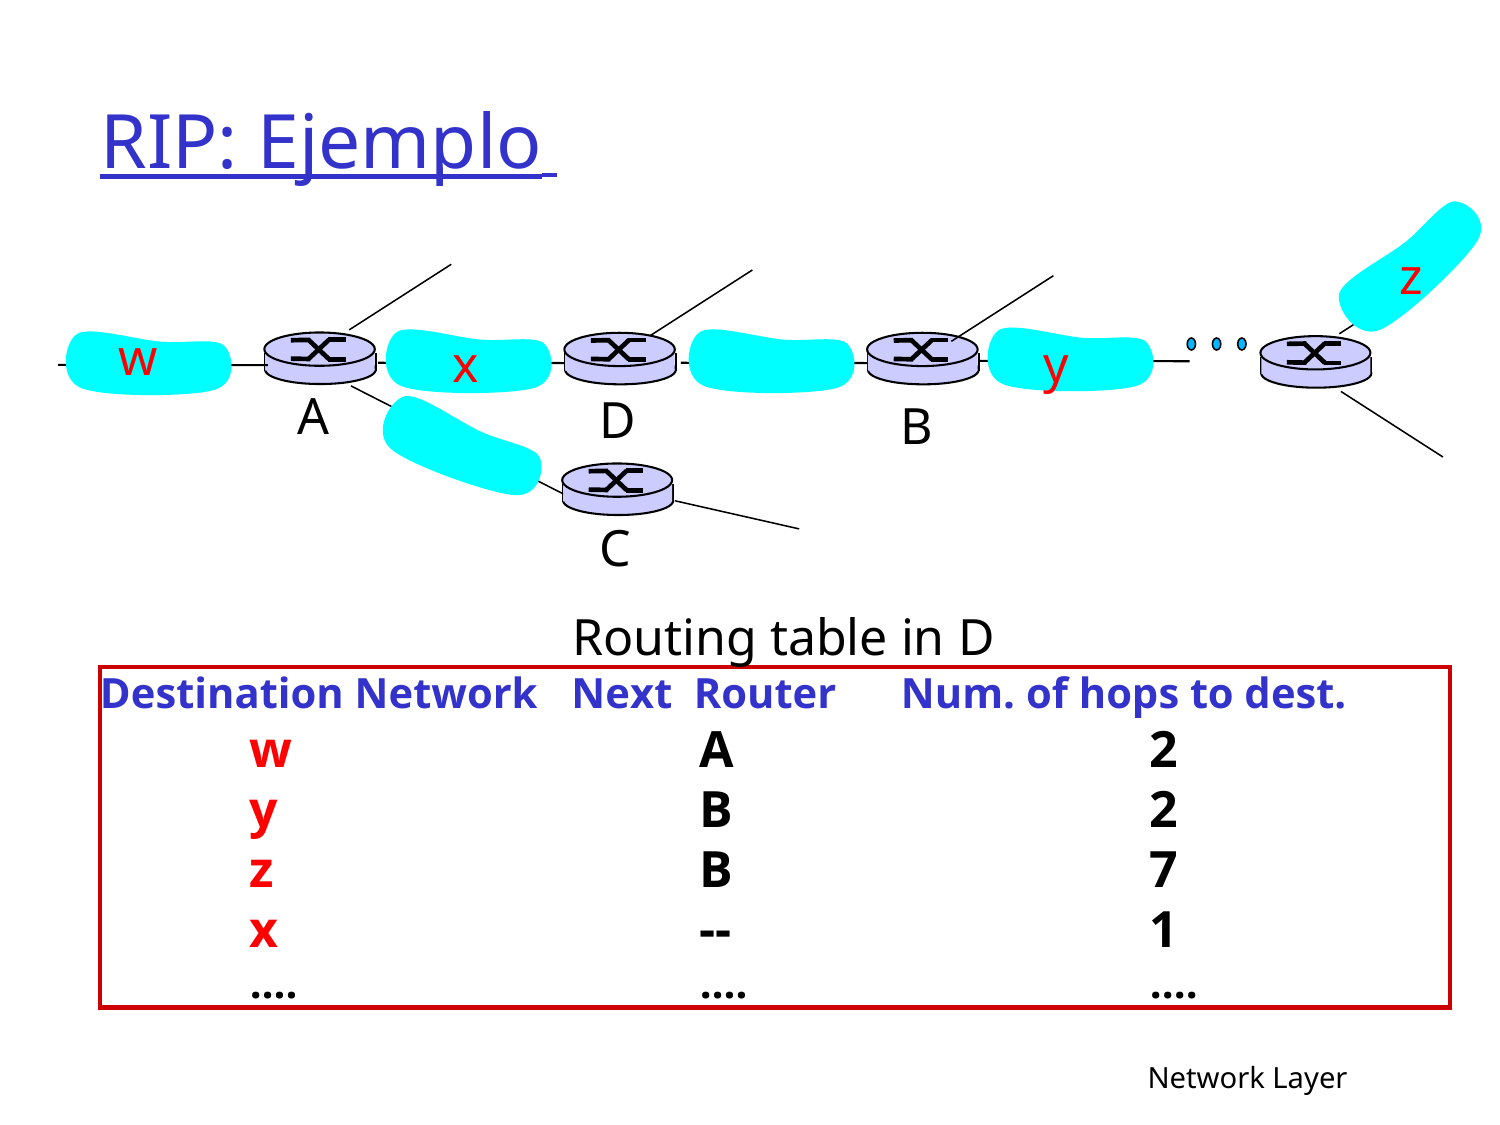

# RIP: Ejemplo
z
w
x
y
A
D
B
C
Routing table in D
Destination Network	 Next Router Num. of hops to dest.
 	w			A			2
	y			B			2
 	z			B			7
	x			--			1
	….			….			....